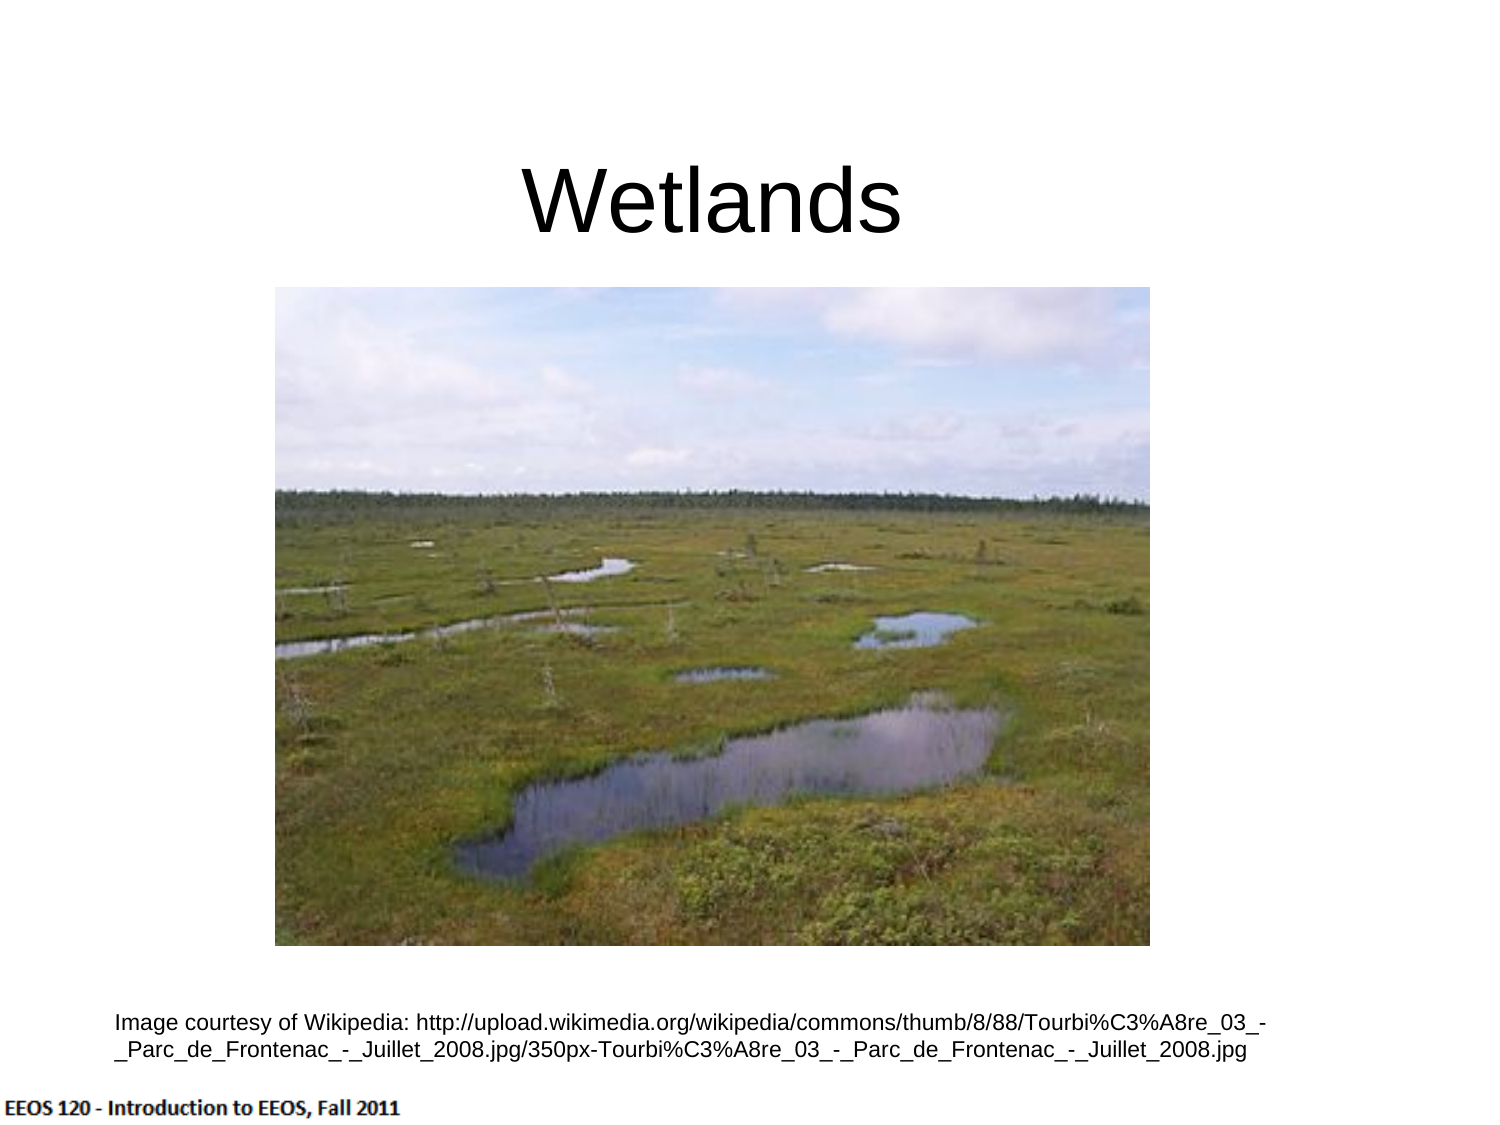

# Wetlands
Image courtesy of Wikipedia: http://upload.wikimedia.org/wikipedia/commons/thumb/8/88/Tourbi%C3%A8re_03_-_Parc_de_Frontenac_-_Juillet_2008.jpg/350px-Tourbi%C3%A8re_03_-_Parc_de_Frontenac_-_Juillet_2008.jpg